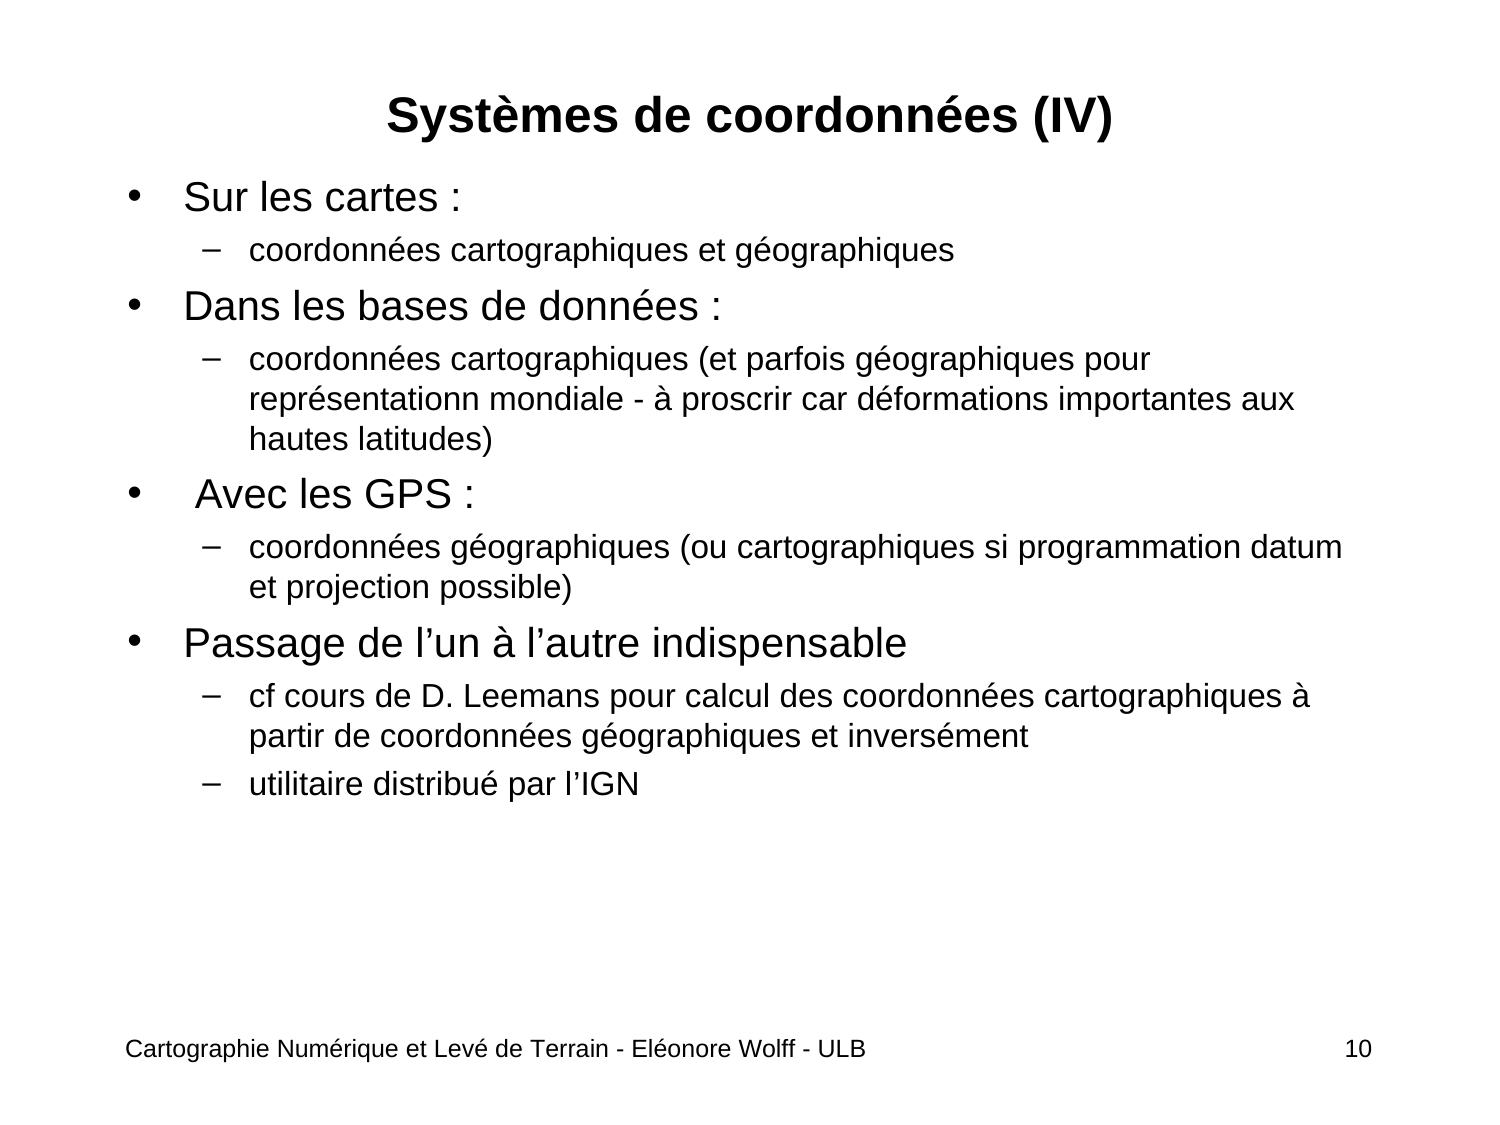

# Systèmes de coordonnées (IV)‏
Sur les cartes :
coordonnées cartographiques et géographiques
Dans les bases de données :
coordonnées cartographiques (et parfois géographiques pour représentationn mondiale - à proscrir car déformations importantes aux hautes latitudes)‏
 Avec les GPS :
coordonnées géographiques (ou cartographiques si programmation datum et projection possible)‏
Passage de l’un à l’autre indispensable
cf cours de D. Leemans pour calcul des coordonnées cartographiques à partir de coordonnées géographiques et inversément
utilitaire distribué par l’IGN
Cartographie Numérique et Levé de Terrain - Eléonore Wolff - ULB